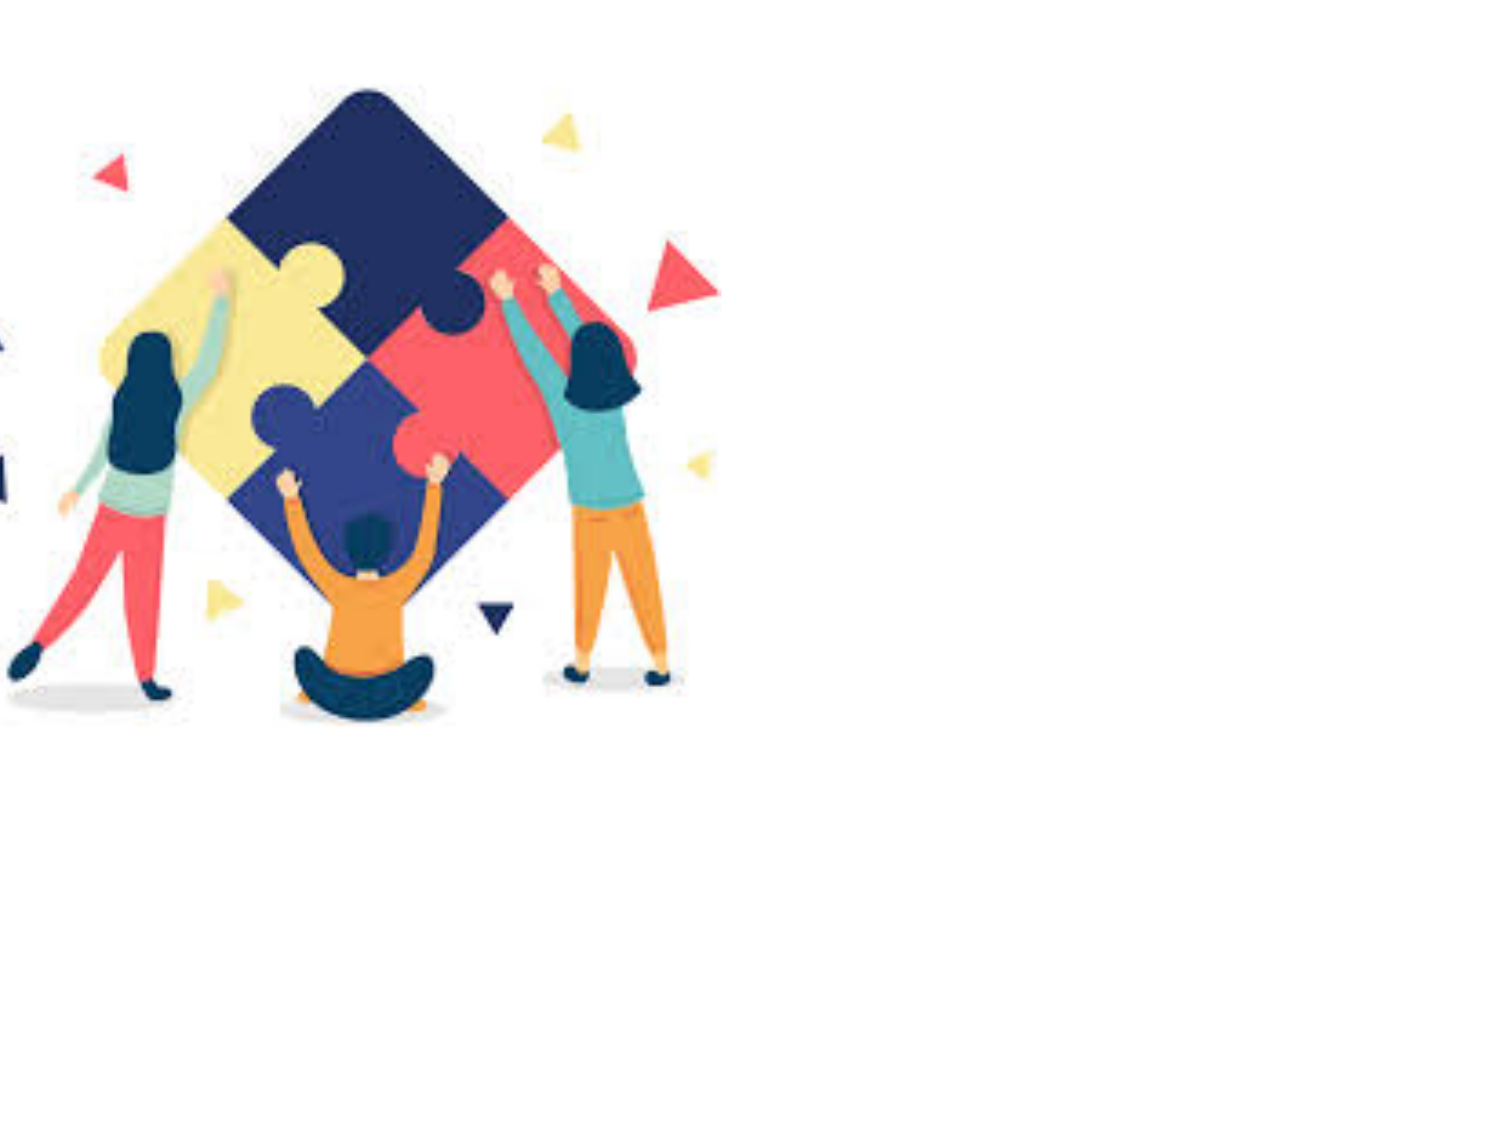

# Beth yw ein rol ni?
What’s our role?